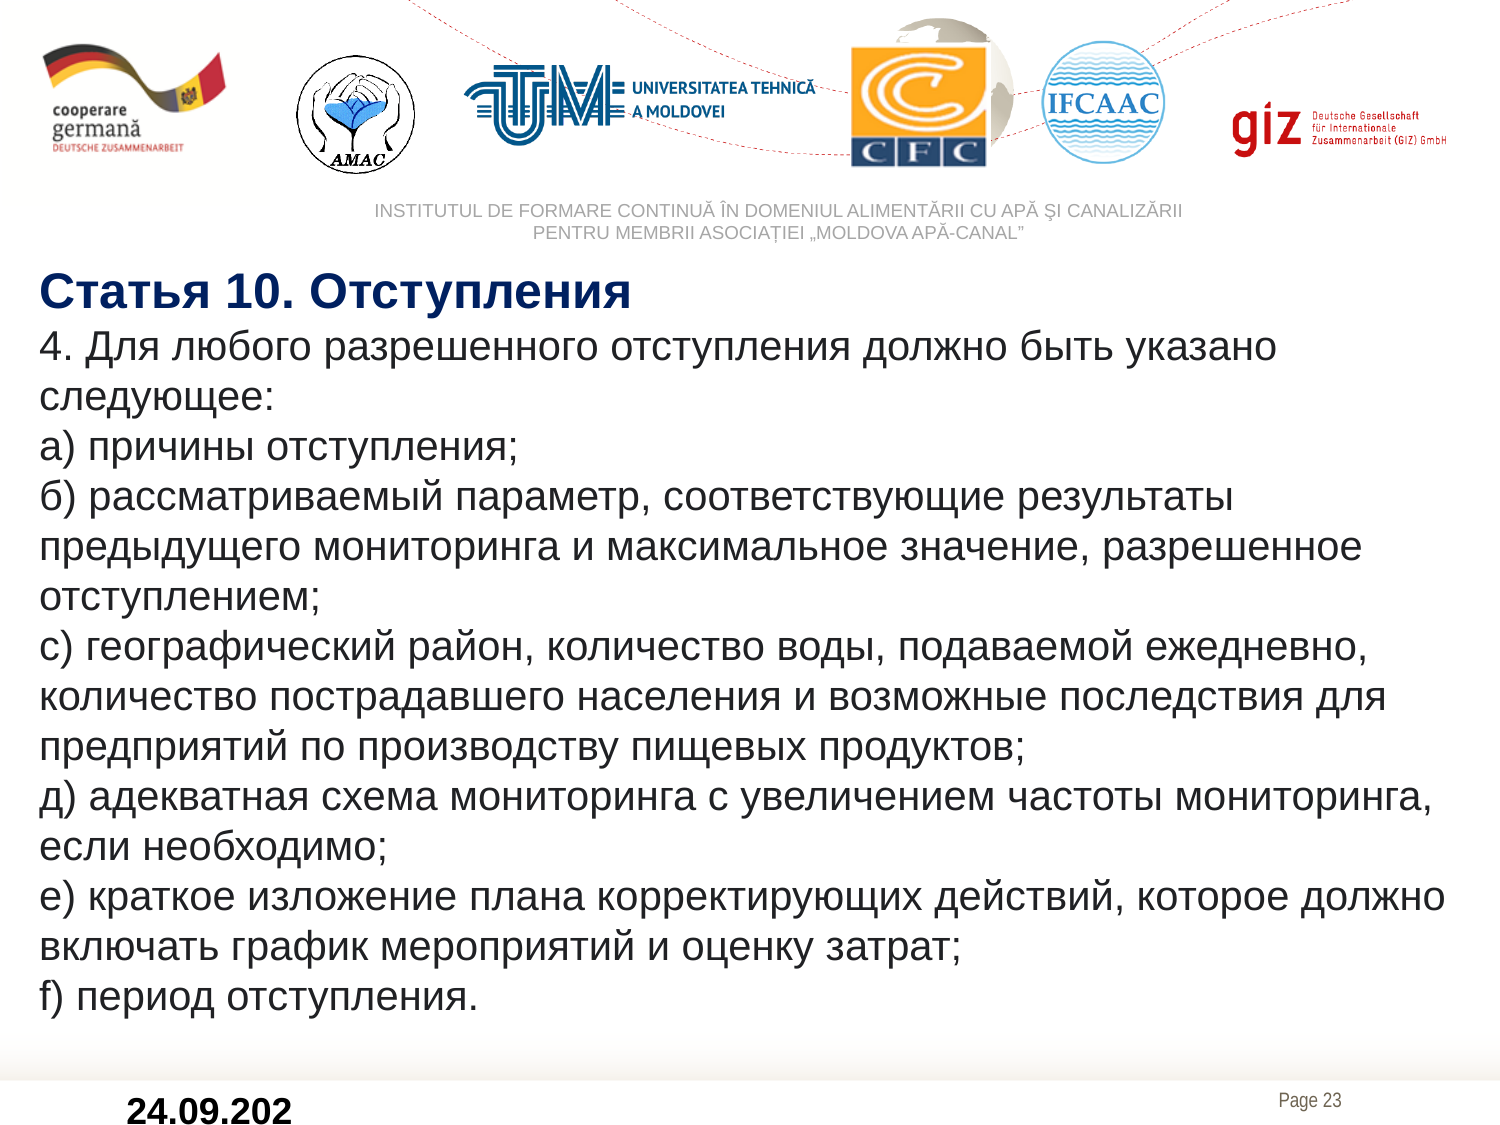

INSTITUTUL DE FORMARE CONTINUĂ ÎN DOMENIUL ALIMENTĂRII CU APĂ ŞI CANALIZĂRII
PENTRU MEMBRII ASOCIAȚIEI „MOLDOVA APĂ-CANAL”
# Статья 10. Отступления 4. Для любого разрешенного отступления должно быть указано следующее: а) причины отступления; б) рассматриваемый параметр, соответствующие результаты предыдущего мониторинга и максимальное значение, разрешенное отступлением; c) географический район, количество воды, подаваемой ежедневно, количество пострадавшего населения и возможные последствия для предприятий по производству пищевых продуктов; д) адекватная схема мониторинга с увеличением частоты мониторинга, если необходимо; e) краткое изложение плана корректирующих действий, которое должно включать график мероприятий и оценку затрат; f) период отступления.